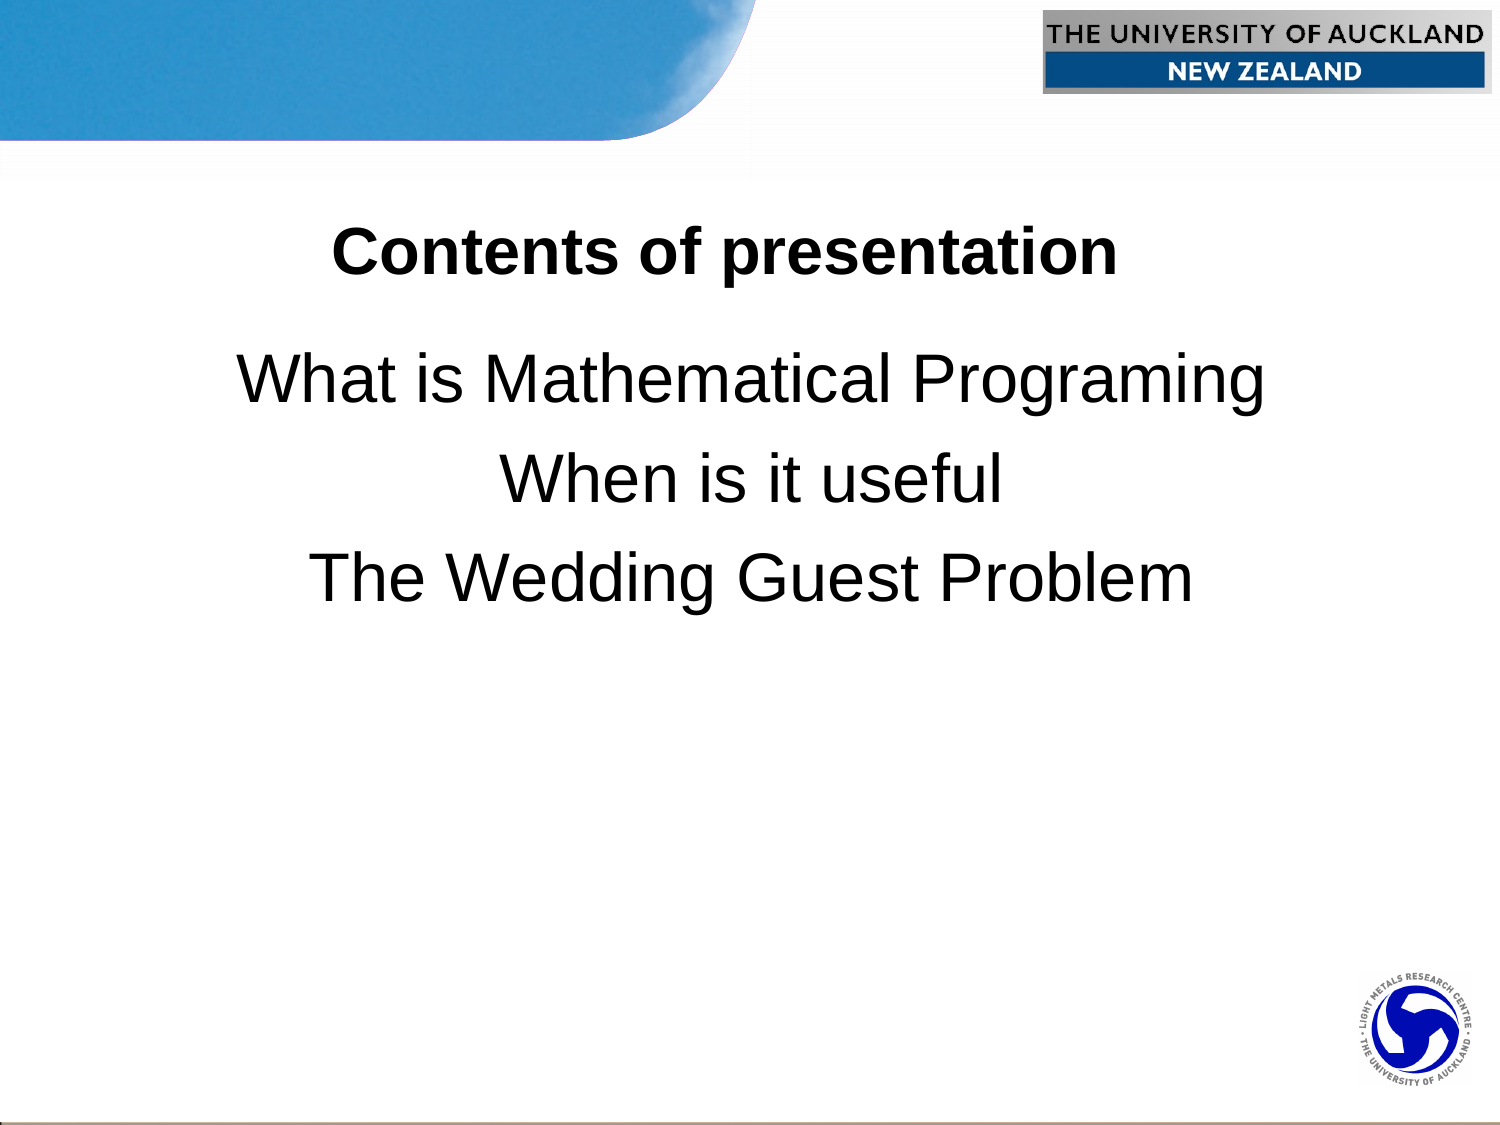

# Contents of presentation
What is Mathematical Programing
When is it useful
The Wedding Guest Problem